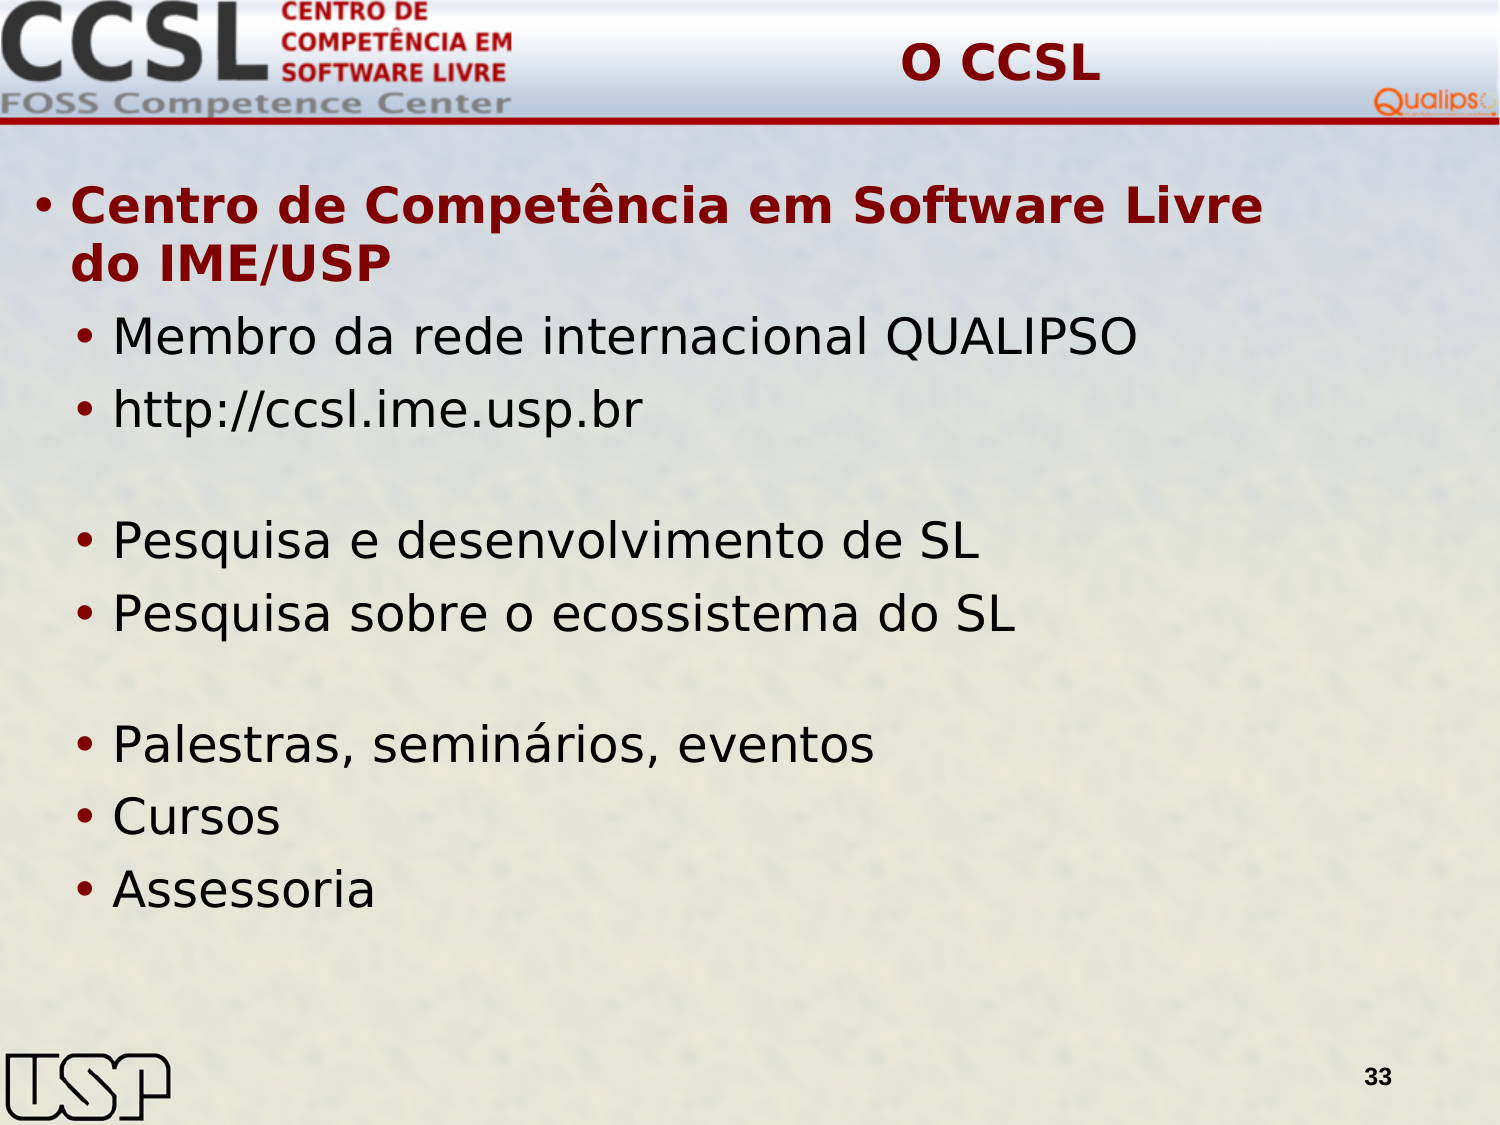

# O CCSL
Centro de Competência em Software Livre
do IME/USP
Membro da rede internacional QUALIPSO
http://ccsl.ime.usp.br
Pesquisa e desenvolvimento de SL
Pesquisa sobre o ecossistema do SL
Palestras, seminários, eventos
Cursos
Assessoria